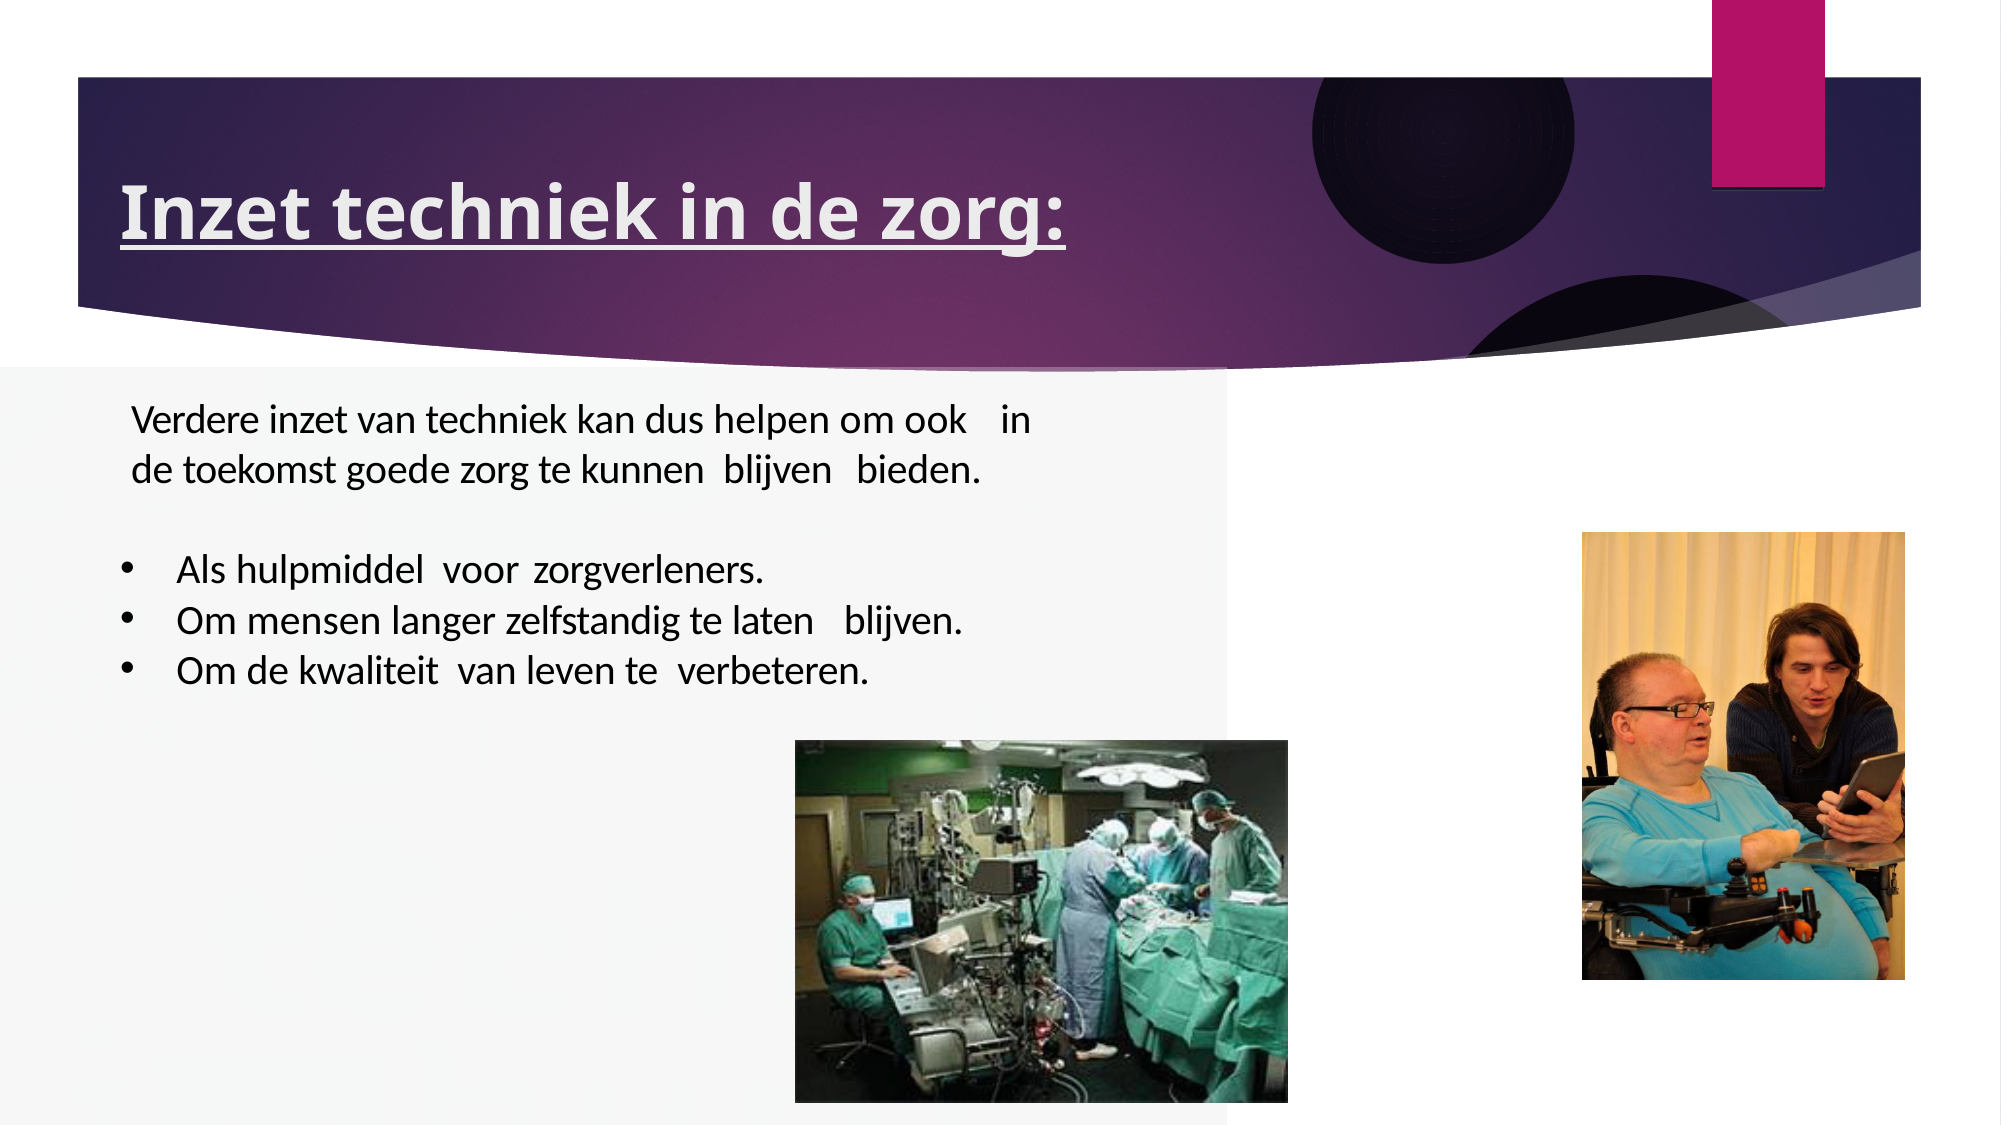

# Inzet techniek in de zorg:
Verdere inzet van techniek kan dus helpen om ook in
de toekomst goede zorg te kunnen blijven bieden.
Als hulpmiddel voor zorgverleners.
Om mensen langer zelfstandig te laten blijven.
Om de kwaliteit van leven te verbeteren.